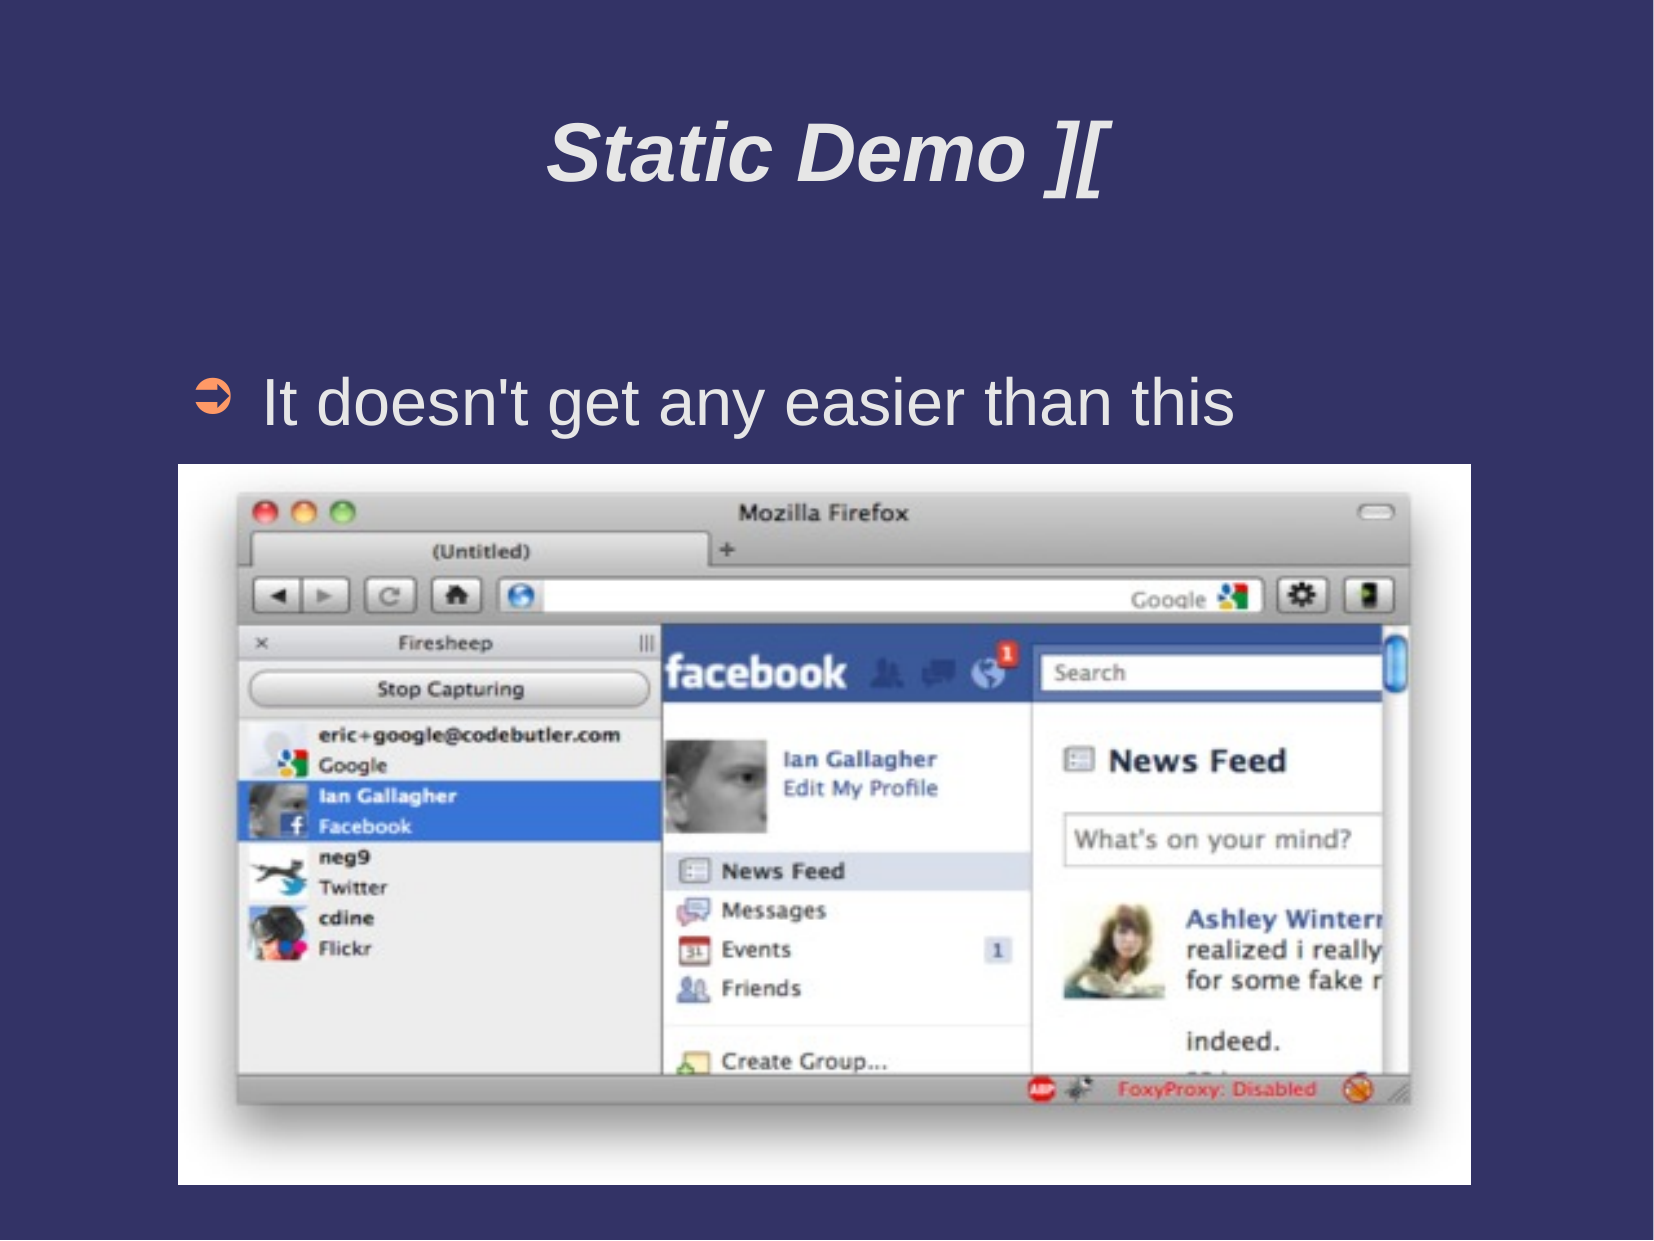

# Static Demo ][
It doesn't get any easier than this